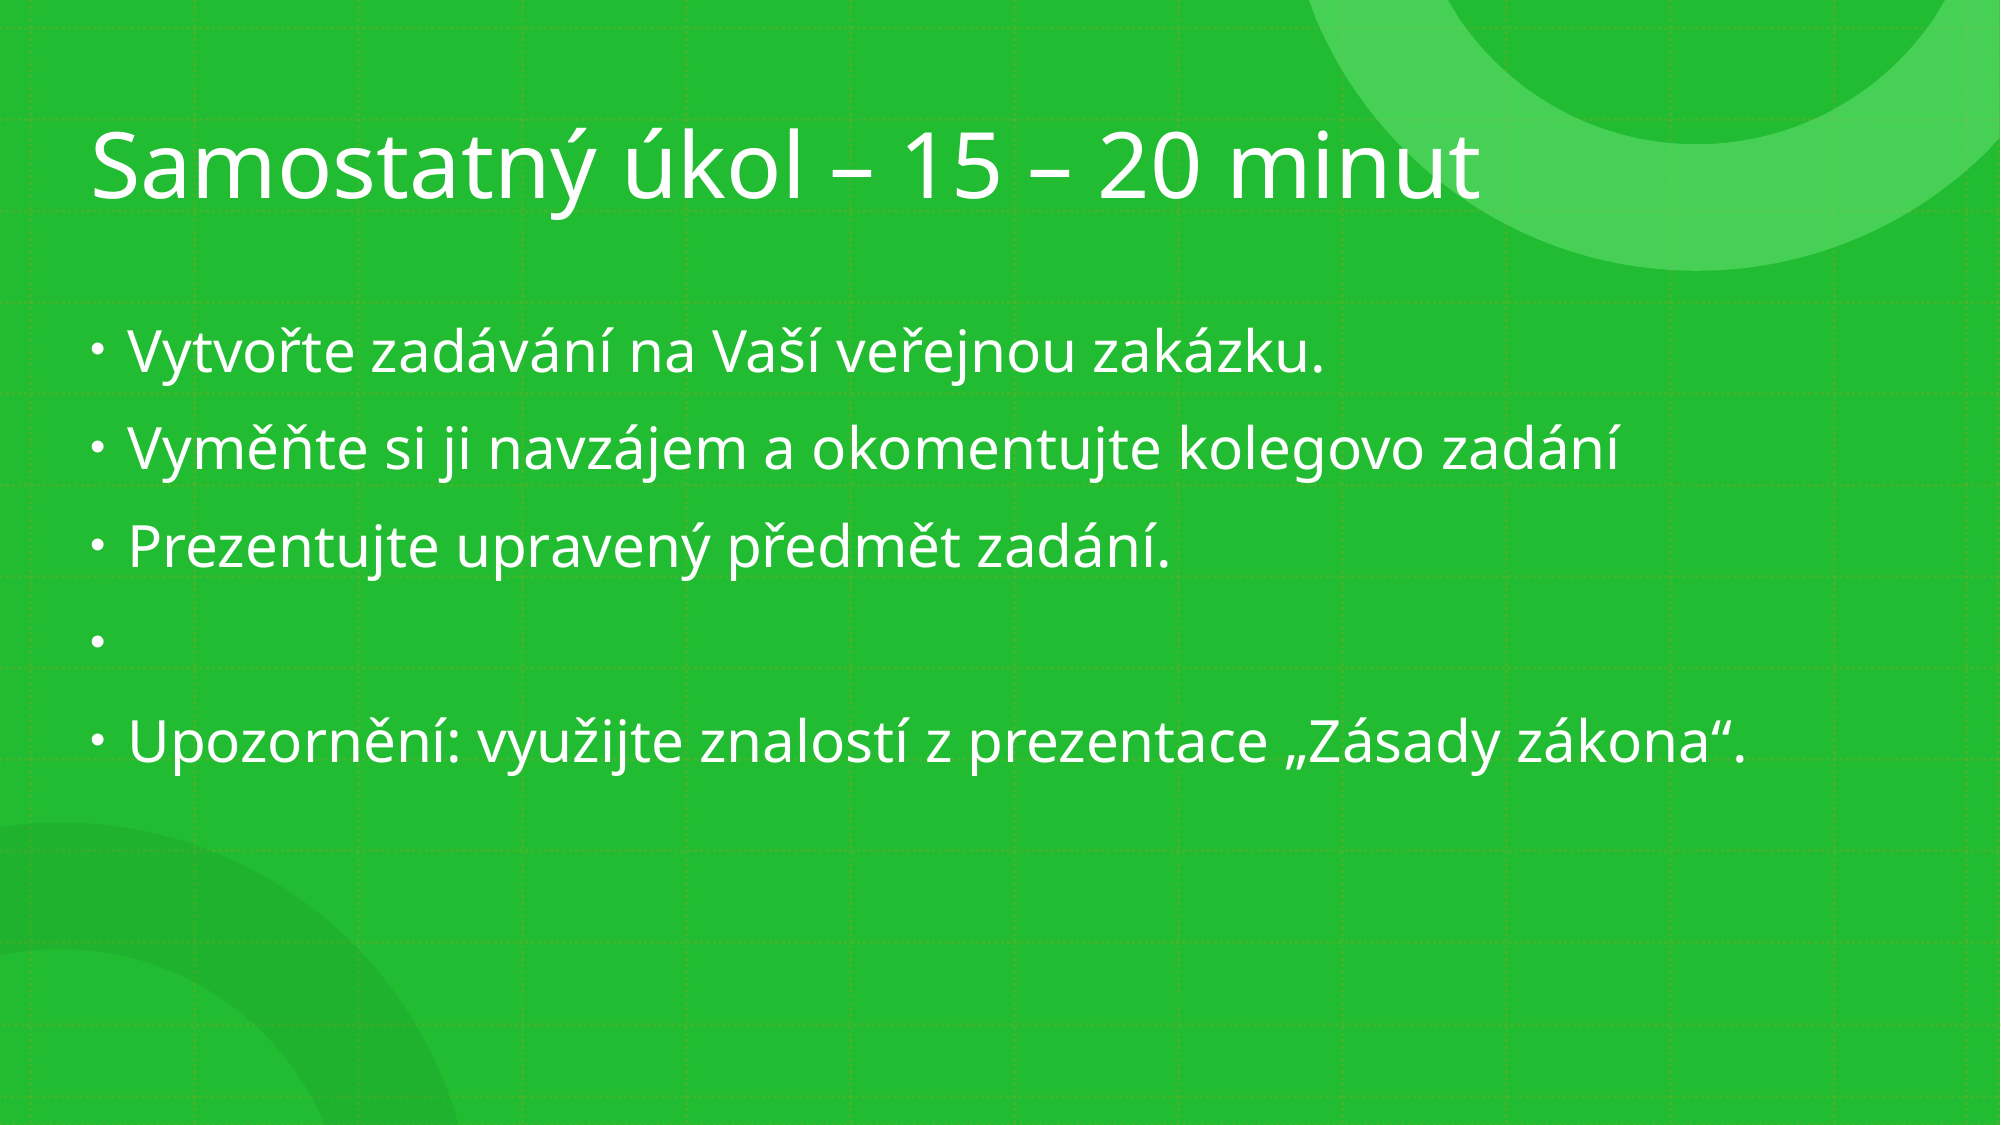

# Samostatný úkol – 15 – 20 minut
Vytvořte zadávání na Vaší veřejnou zakázku.
Vyměňte si ji navzájem a okomentujte kolegovo zadání
Prezentujte upravený předmět zadání.
Upozornění: využijte znalostí z prezentace „Zásady zákona“.